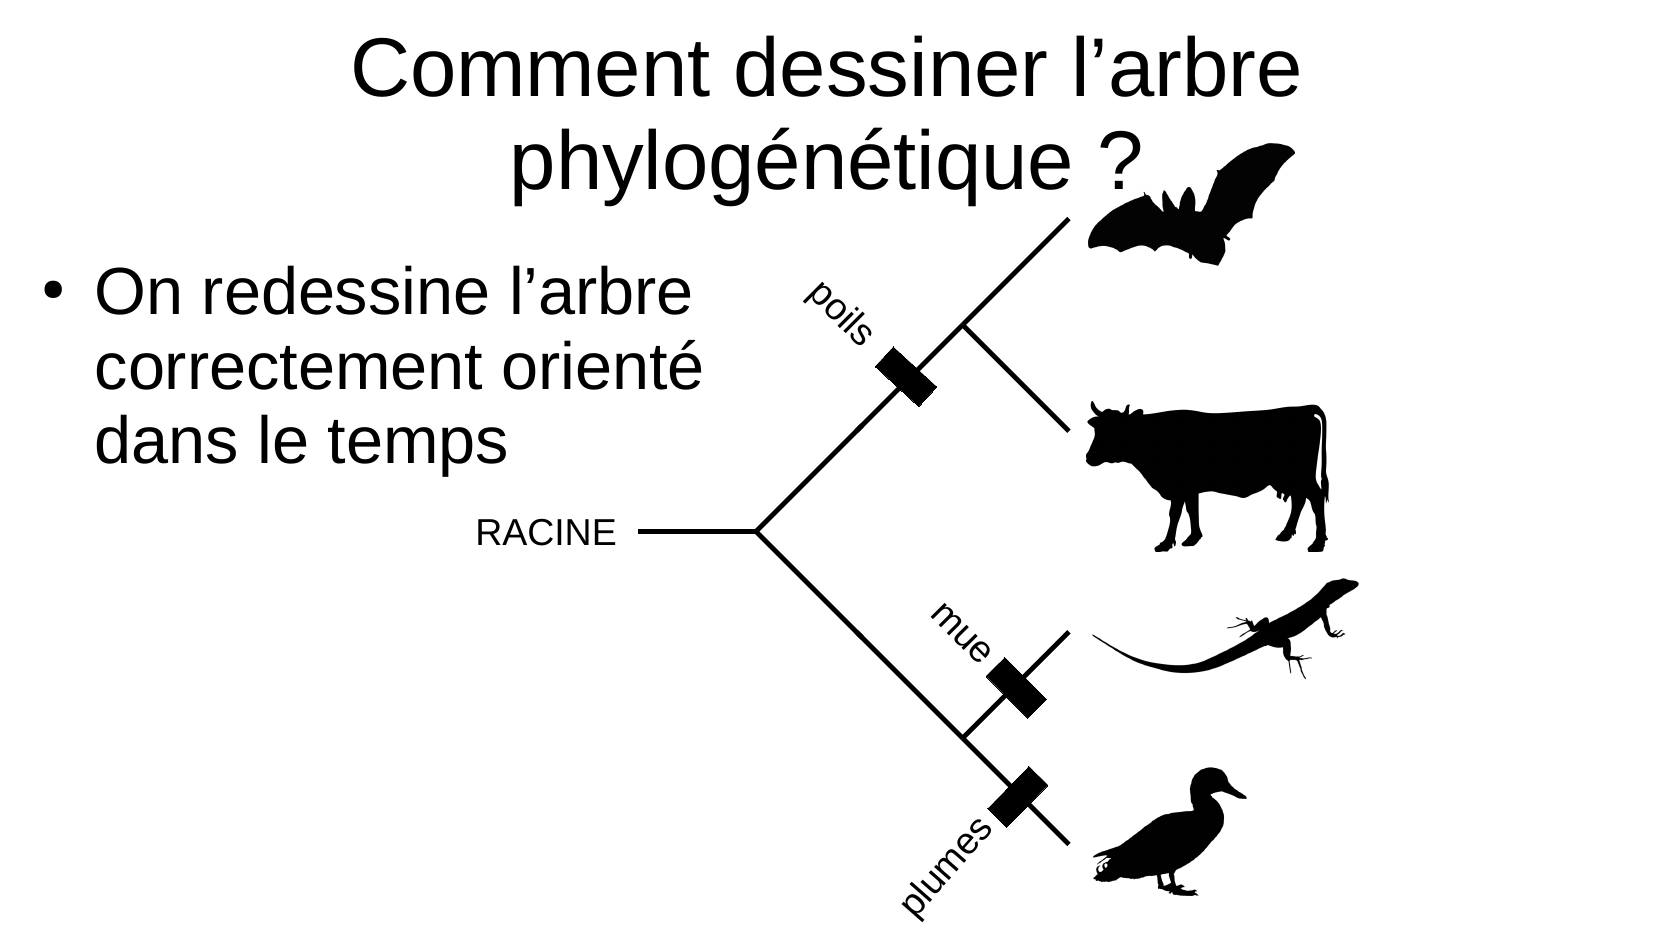

# Comment dessiner l’arbre phylogénétique ?
On redessine l’arbre correctement orienté dans le temps
poils
RACINE
mue
plumes